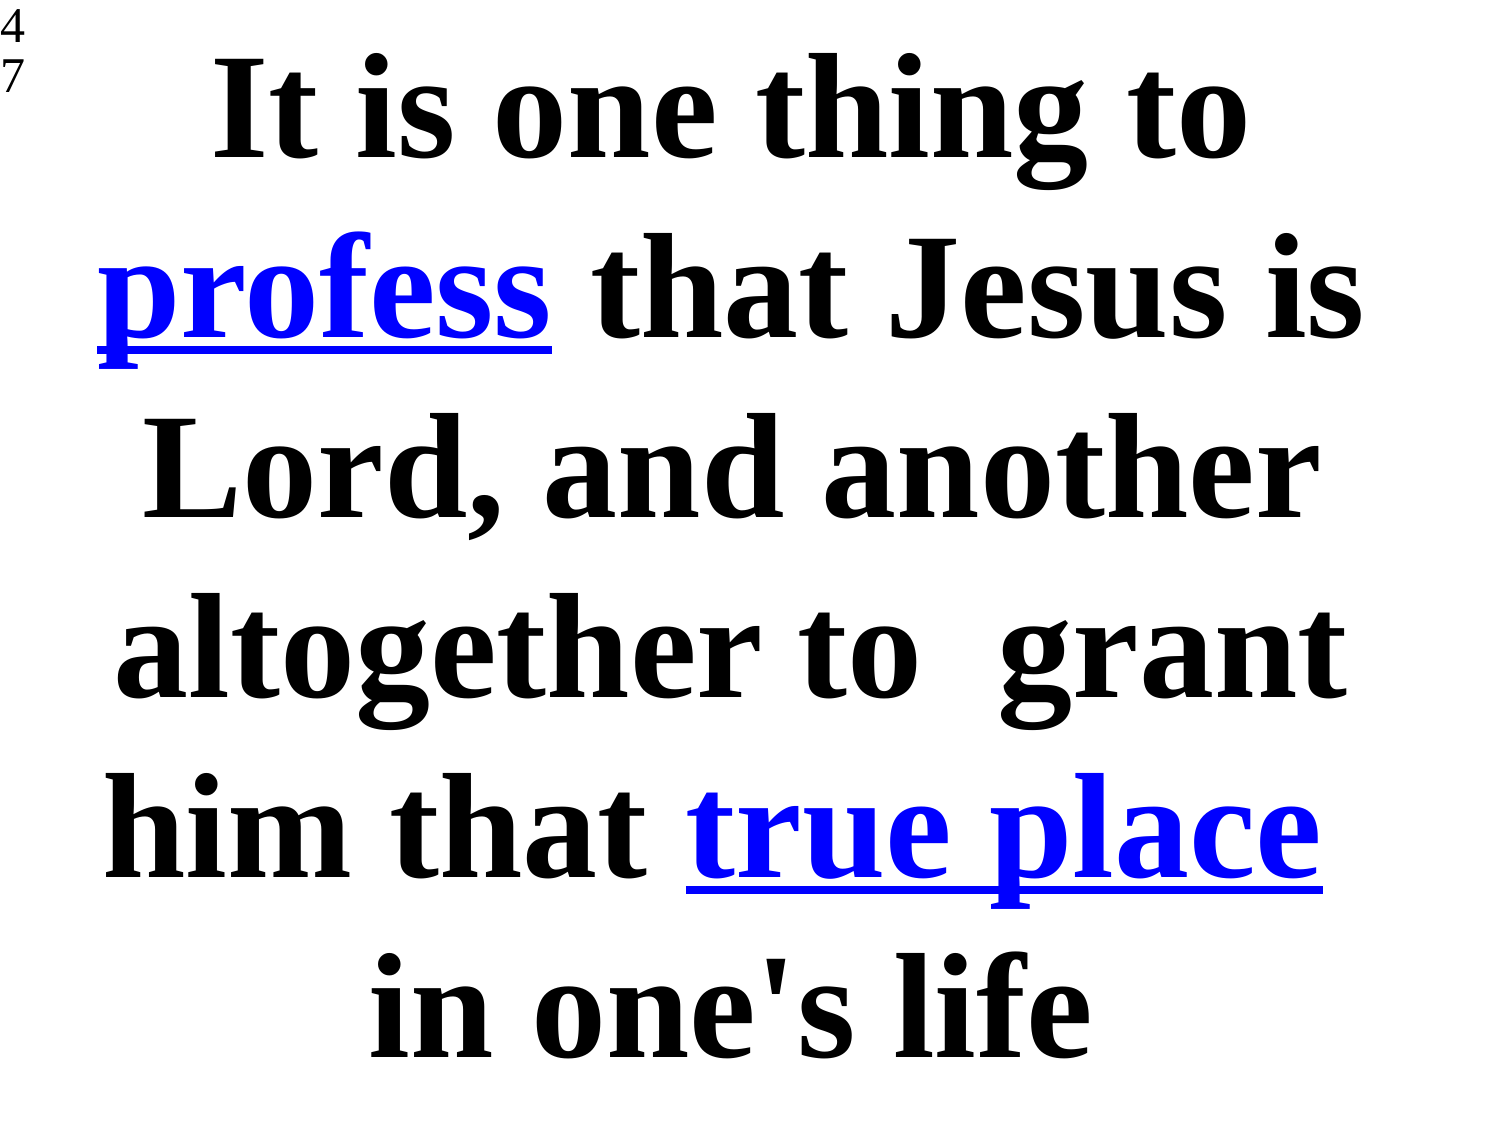

It is one thing to profess that Jesus is Lord, and another altogether to grant him that true place
in one's life